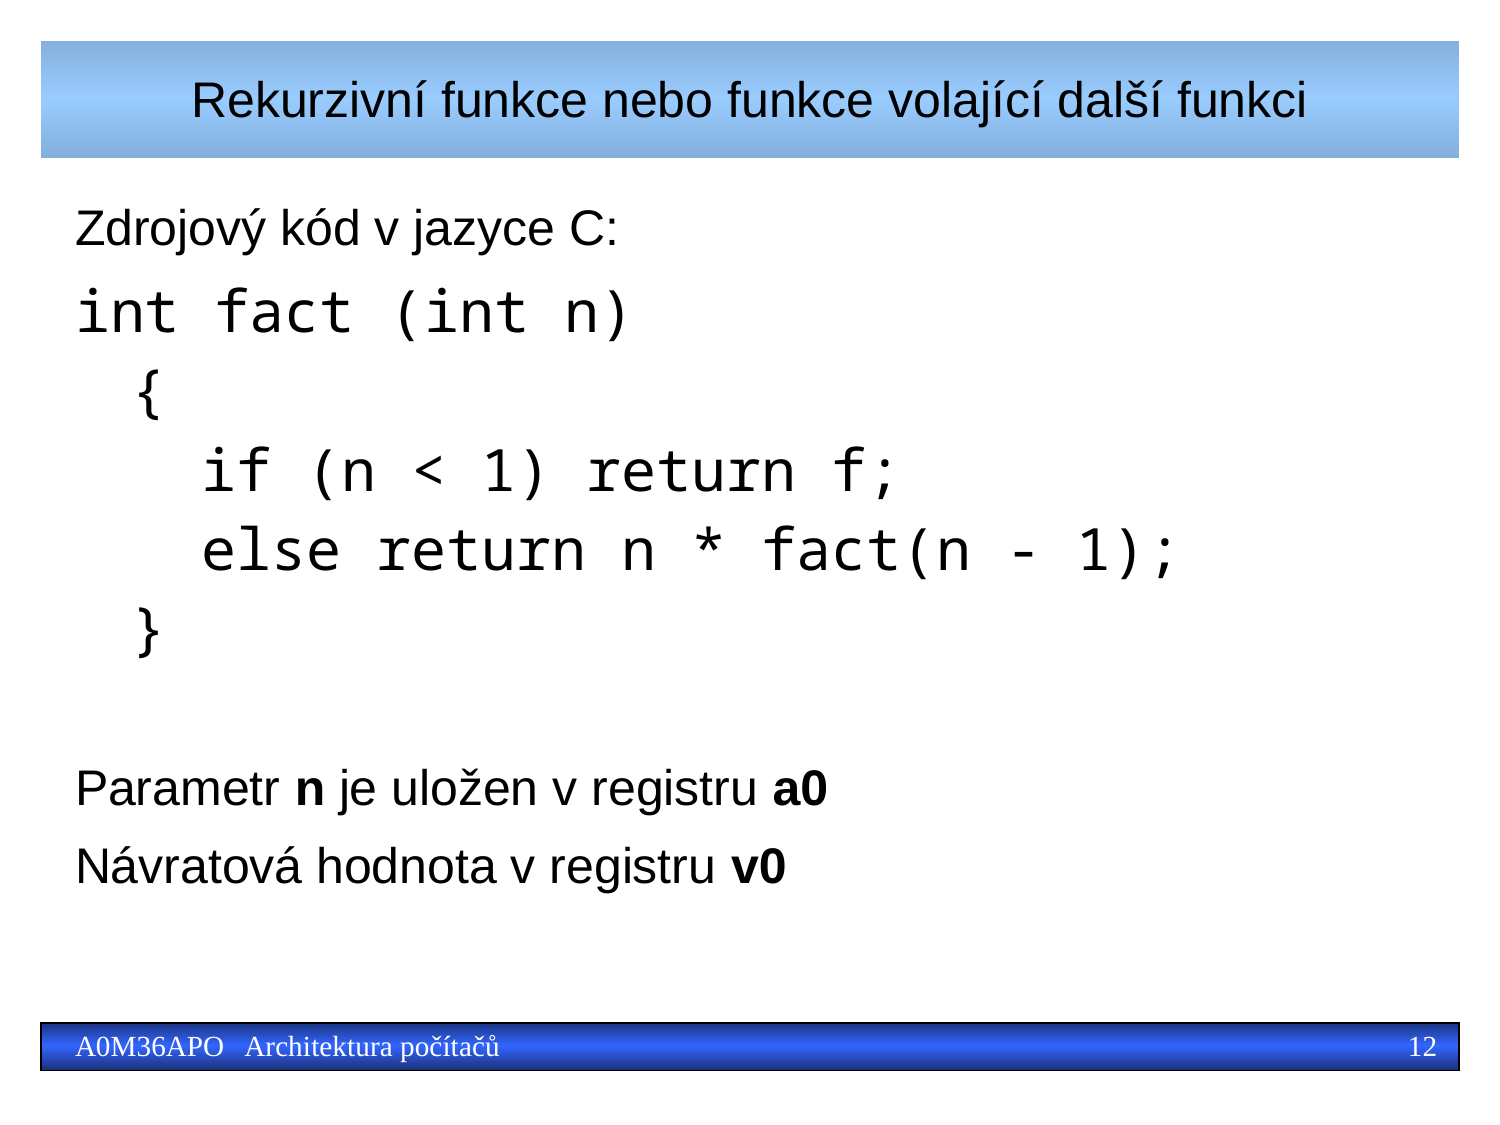

# Rekurzivní funkce nebo funkce volající další funkci
Zdrojový kód v jazyce C:
int fact (int n)
{
 if (n < 1) return f;
 else return n * fact(n - 1);
}
Parametr n je uložen v registru a0
Návratová hodnota v registru v0
A0M36APO Architektura počítačů
12